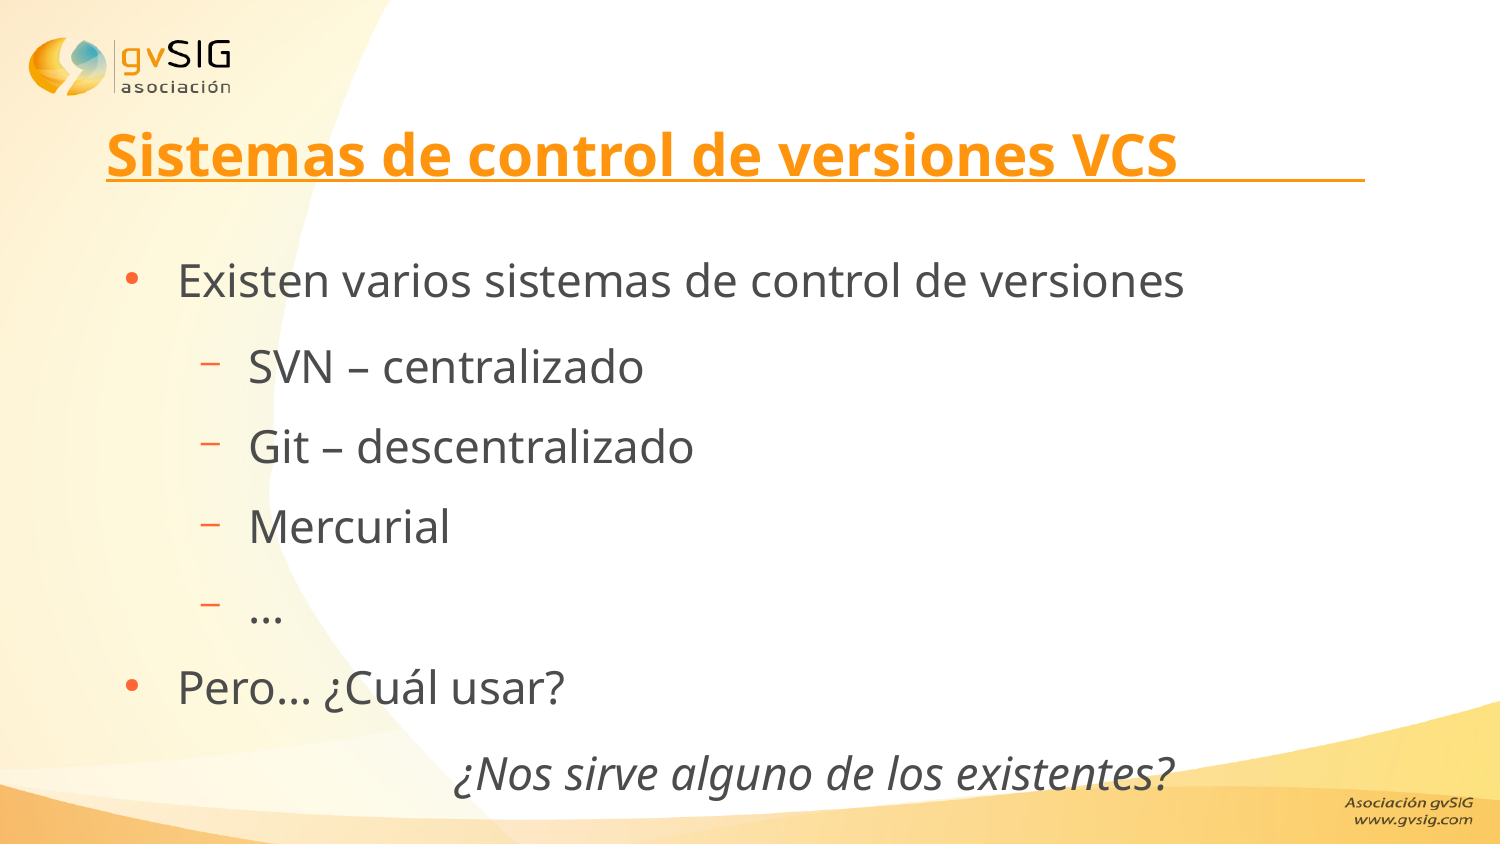

# Sistemas de control de versiones VCS
Existen varios sistemas de control de versiones
SVN – centralizado
Git – descentralizado
Mercurial
…
Pero… ¿Cuál usar?
¿Nos sirve alguno de los existentes?